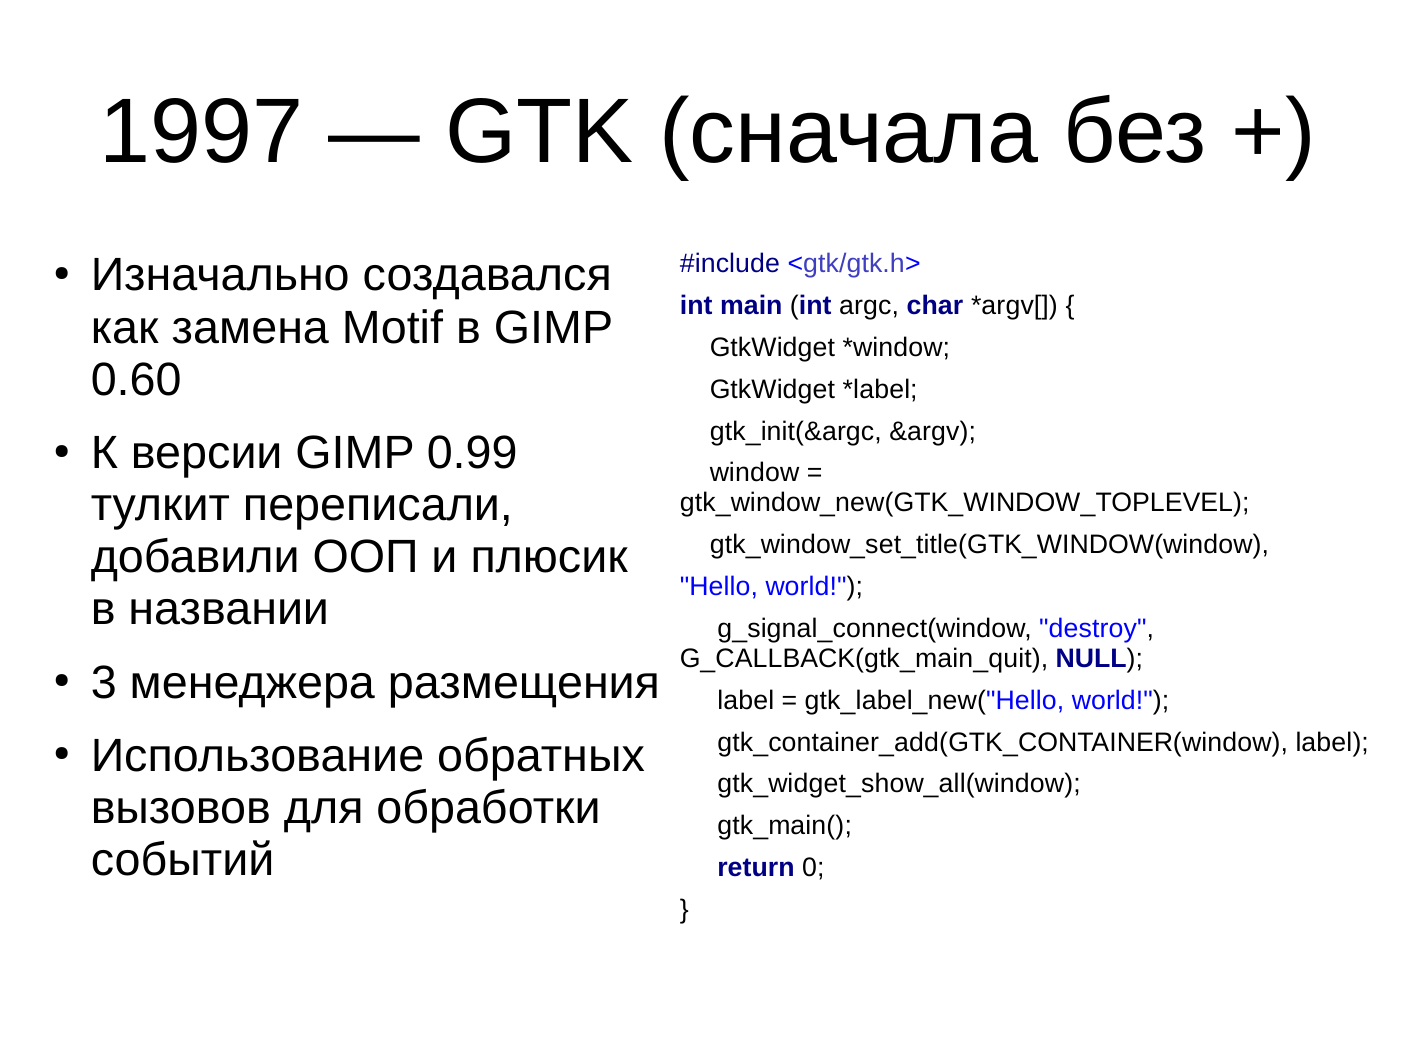

# 1997 — GTK (сначала без +)
Изначально создавался как замена Motif в GIMP 0.60
К версии GIMP 0.99 тулкит переписали, добавили ООП и плюсик в названии
3 менеджера размещения
Использование обратных вызовов для обработки событий
#include <gtk/gtk.h>
int main (int argc, char *argv[]) {
 GtkWidget *window;
 GtkWidget *label;
 gtk_init(&argc, &argv);
 window = gtk_window_new(GTK_WINDOW_TOPLEVEL);
 gtk_window_set_title(GTK_WINDOW(window),
"Hello, world!");
 g_signal_connect(window, "destroy", G_CALLBACK(gtk_main_quit), NULL);
 label = gtk_label_new("Hello, world!");
 gtk_container_add(GTK_CONTAINER(window), label);
 gtk_widget_show_all(window);
 gtk_main();
 return 0;
}